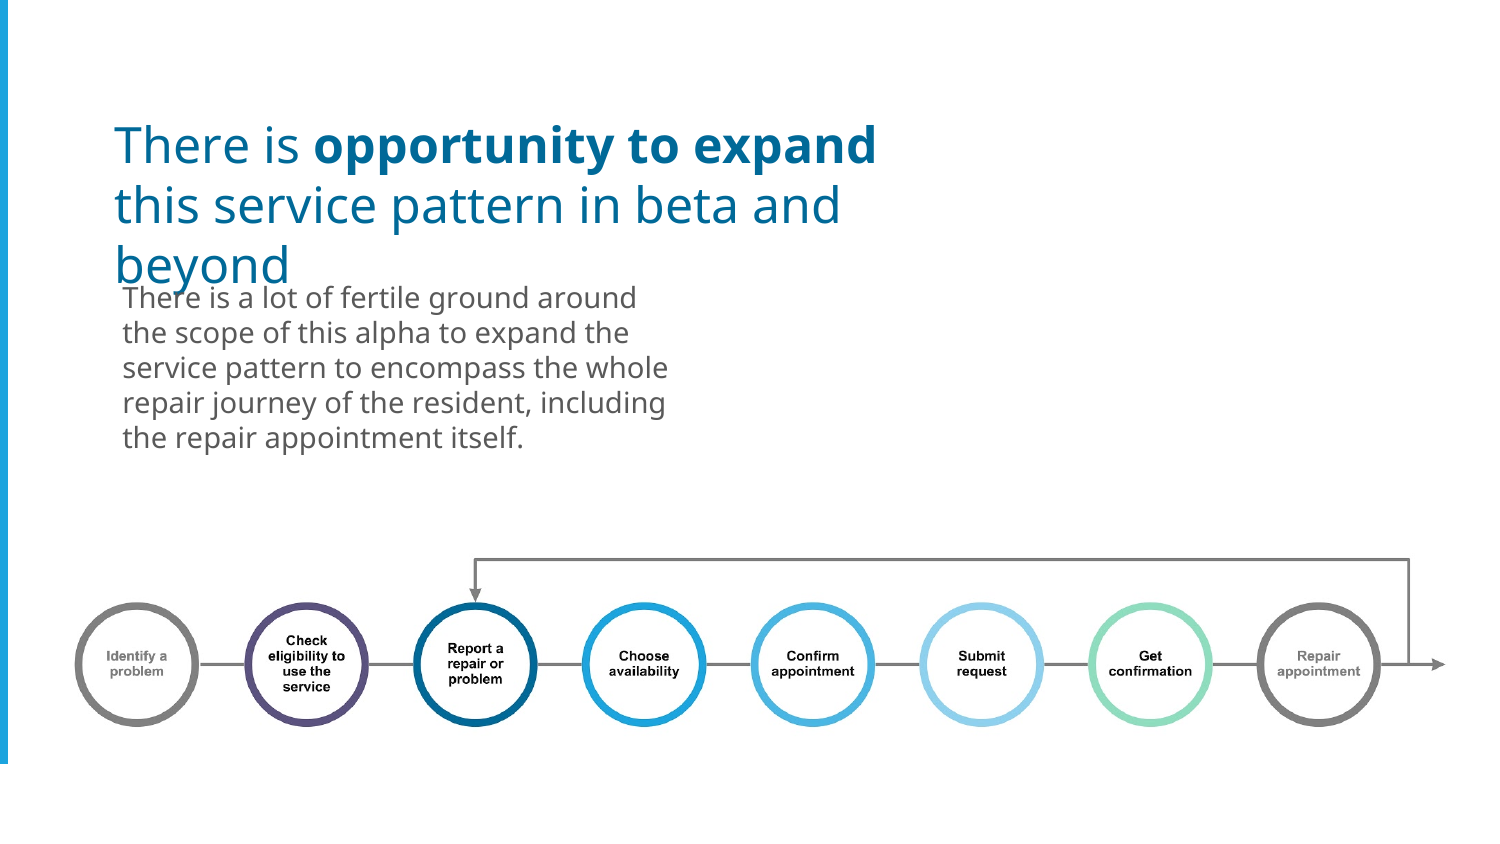

# There is opportunity to expand this service pattern in beta and beyond
There is a lot of fertile ground around the scope of this alpha to expand the service pattern to encompass the whole repair journey of the resident, including the repair appointment itself.